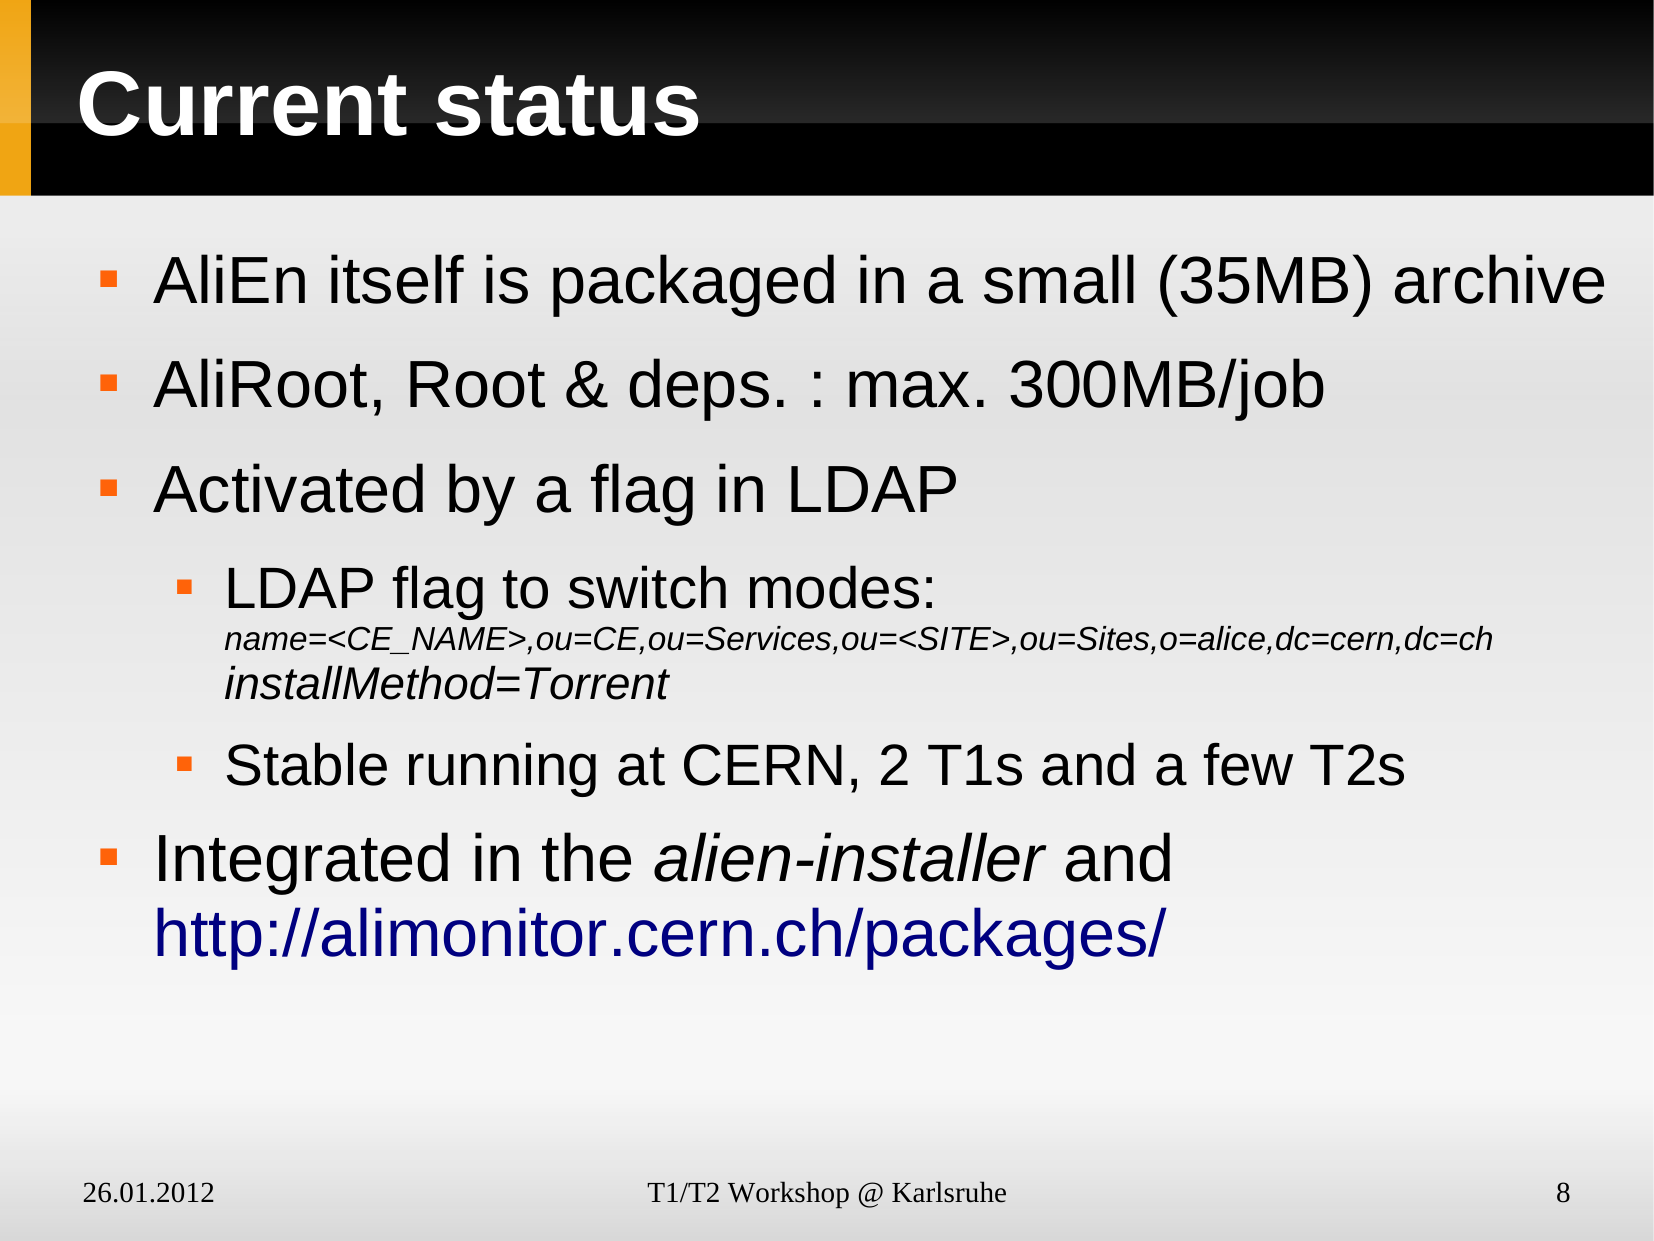

# Current status
AliEn itself is packaged in a small (35MB) archive
AliRoot, Root & deps. : max. 300MB/job
Activated by a flag in LDAP
LDAP flag to switch modes:
name=<CE_NAME>,ou=CE,ou=Services,ou=<SITE>,ou=Sites,o=alice,dc=cern,dc=ch
installMethod=Torrent
Stable running at CERN, 2 T1s and a few T2s
Integrated in the alien-installer and
http://alimonitor.cern.ch/packages/
26.01.2012
T1/T2 Workshop @ Karlsruhe
8